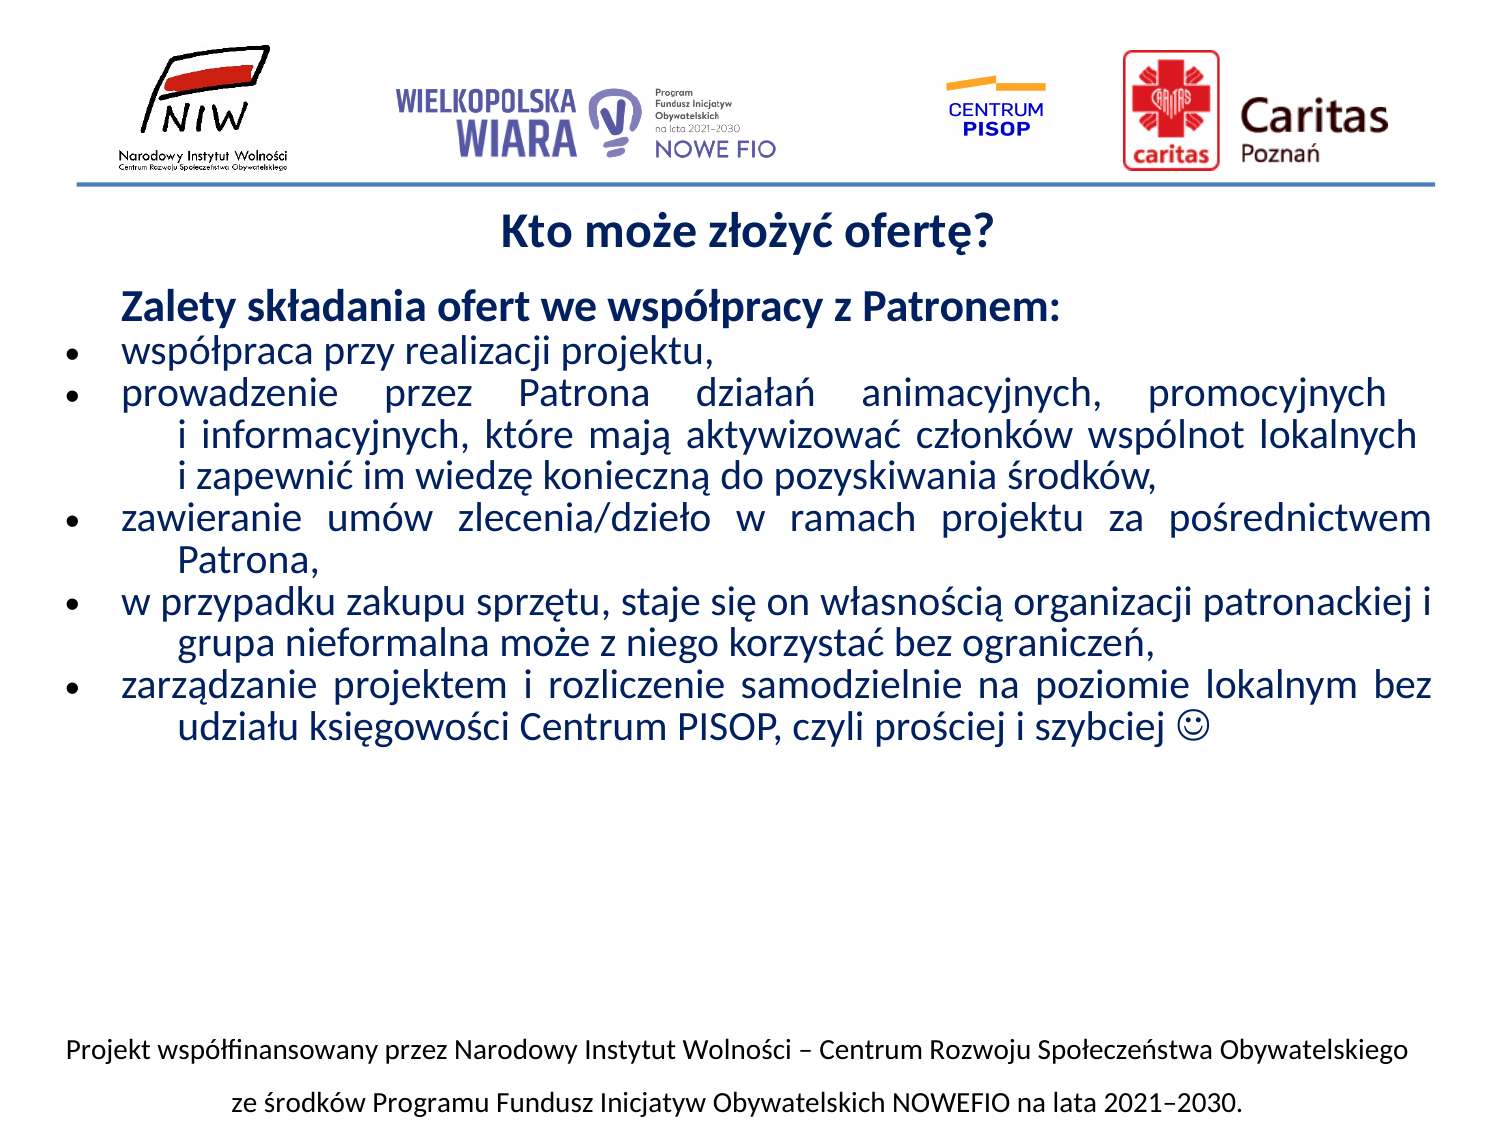

Kto może złożyć ofertę?
# Zalety składania ofert we współpracy z Patronem:
współpraca przy realizacji projektu,
prowadzenie przez Patrona działań animacyjnych, promocyjnych
i informacyjnych, które mają aktywizować członków wspólnot lokalnych
i zapewnić im wiedzę konieczną do pozyskiwania środków,
zawieranie umów zlecenia/dzieło w ramach projektu za pośrednictwem Patrona,
w przypadku zakupu sprzętu, staje się on własnością organizacji patronackiej i grupa nieformalna może z niego korzystać bez ograniczeń,
zarządzanie projektem i rozliczenie samodzielnie na poziomie lokalnym bez udziału księgowości Centrum PISOP, czyli prościej i szybciej 